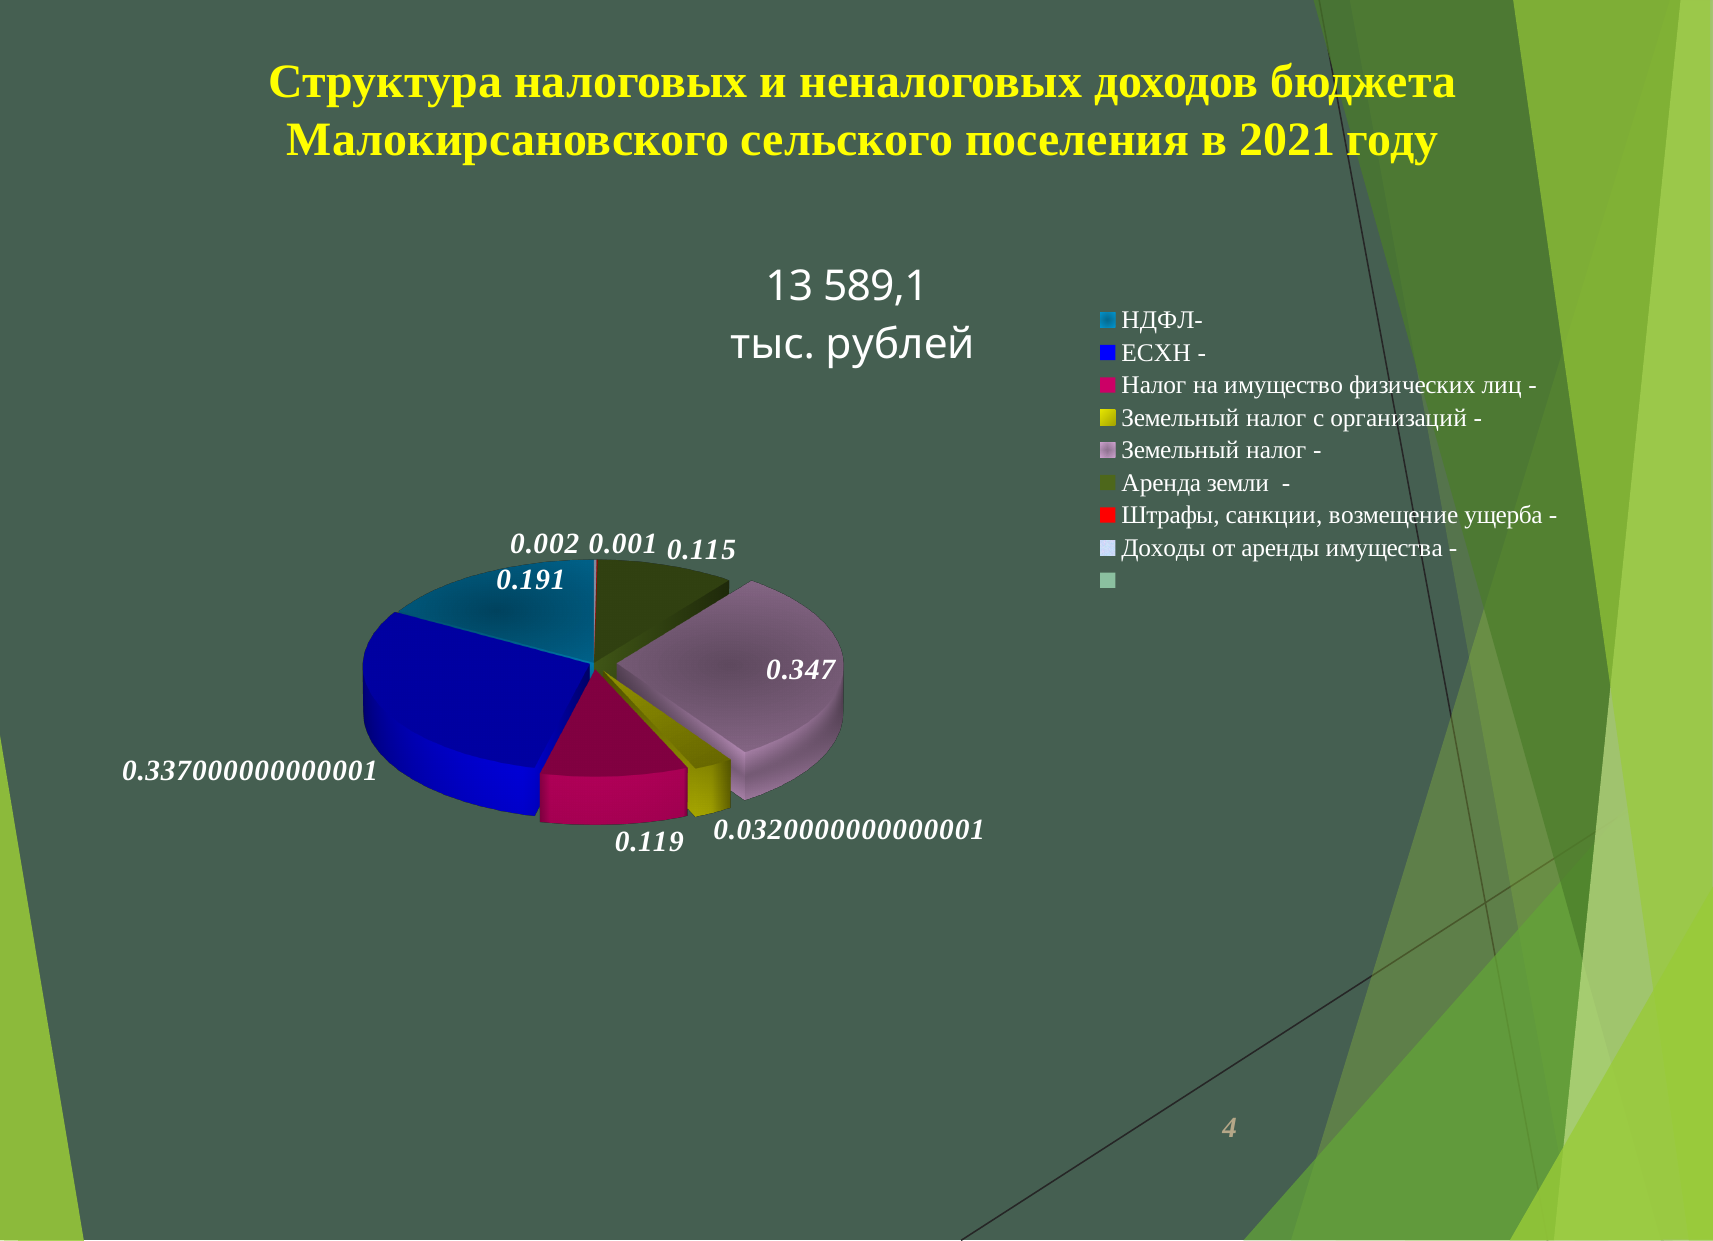

Структура налоговых и неналоговых доходов бюджета Малокирсановского сельского поселения в 2021 году
[unsupported chart]